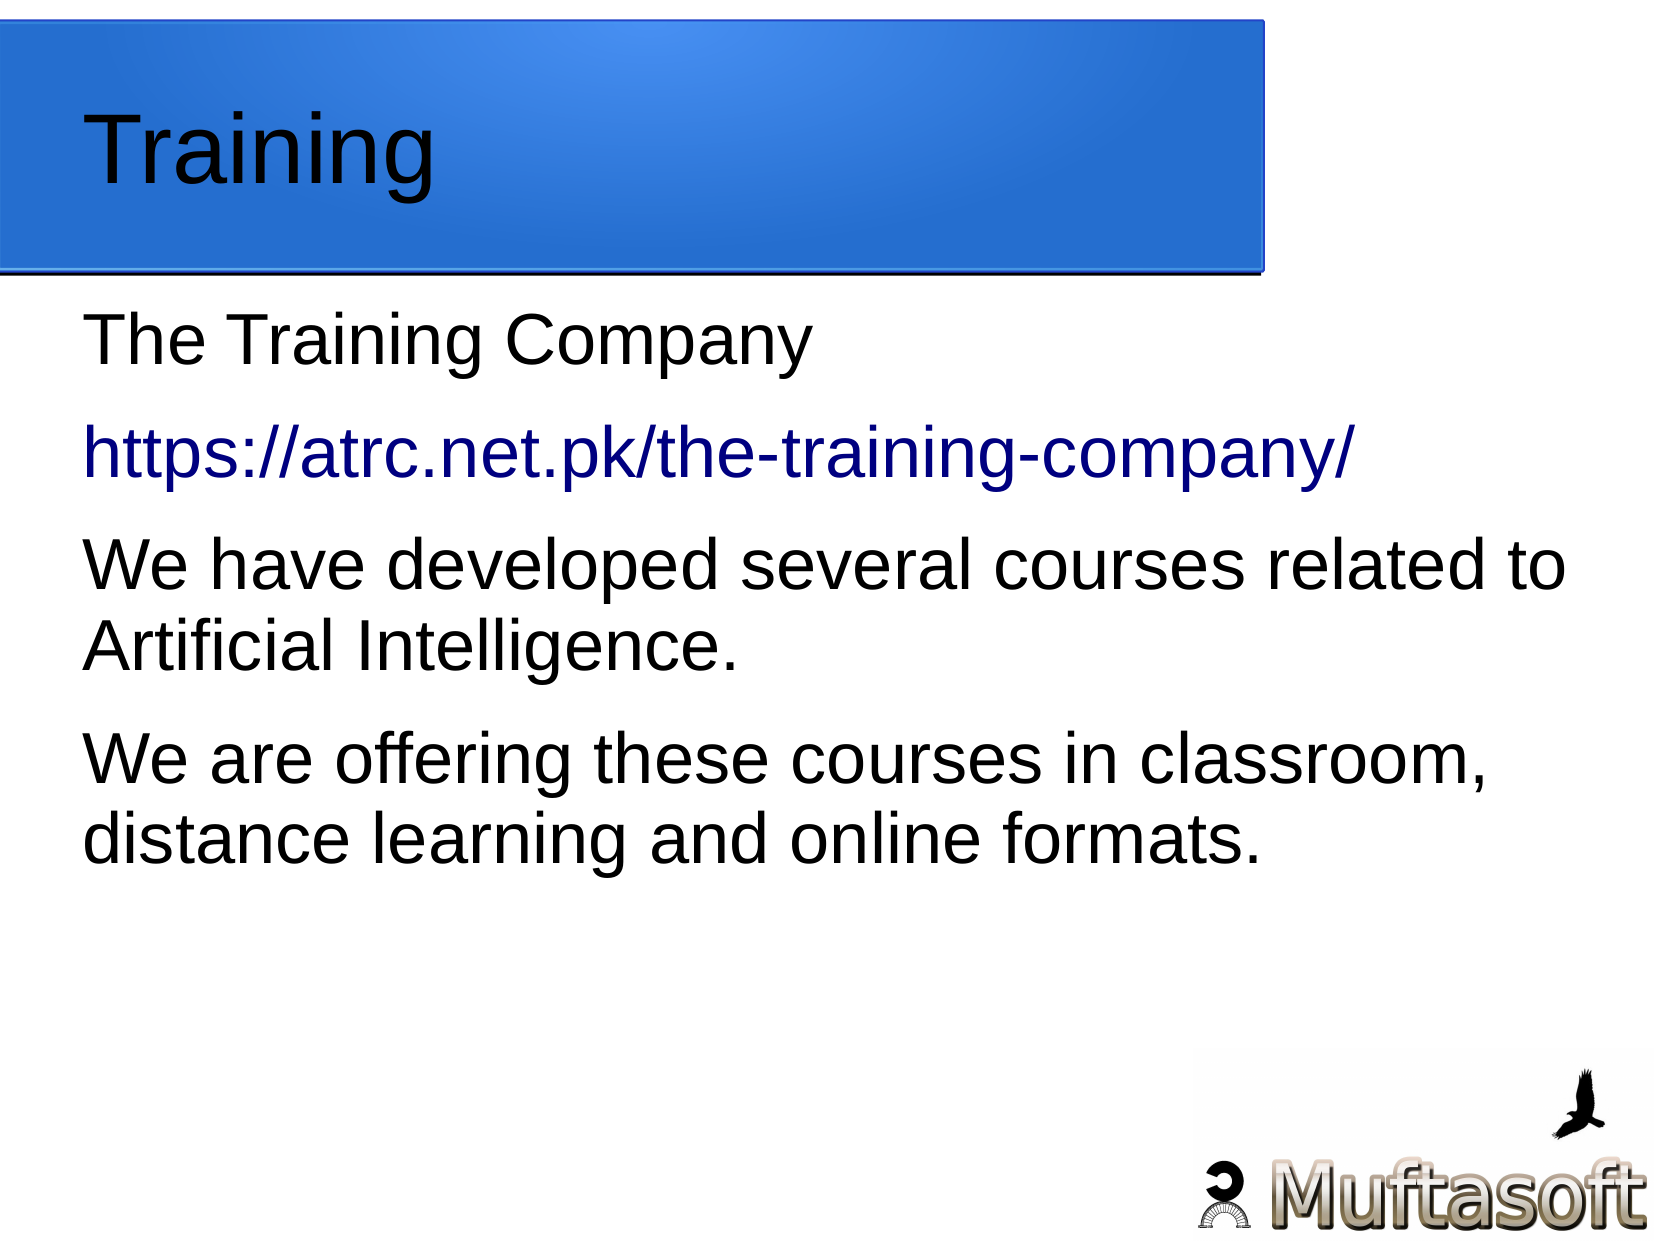

# Training
The Training Company
https://atrc.net.pk/the-training-company/
We have developed several courses related to Artificial Intelligence.
We are offering these courses in classroom, distance learning and online formats.